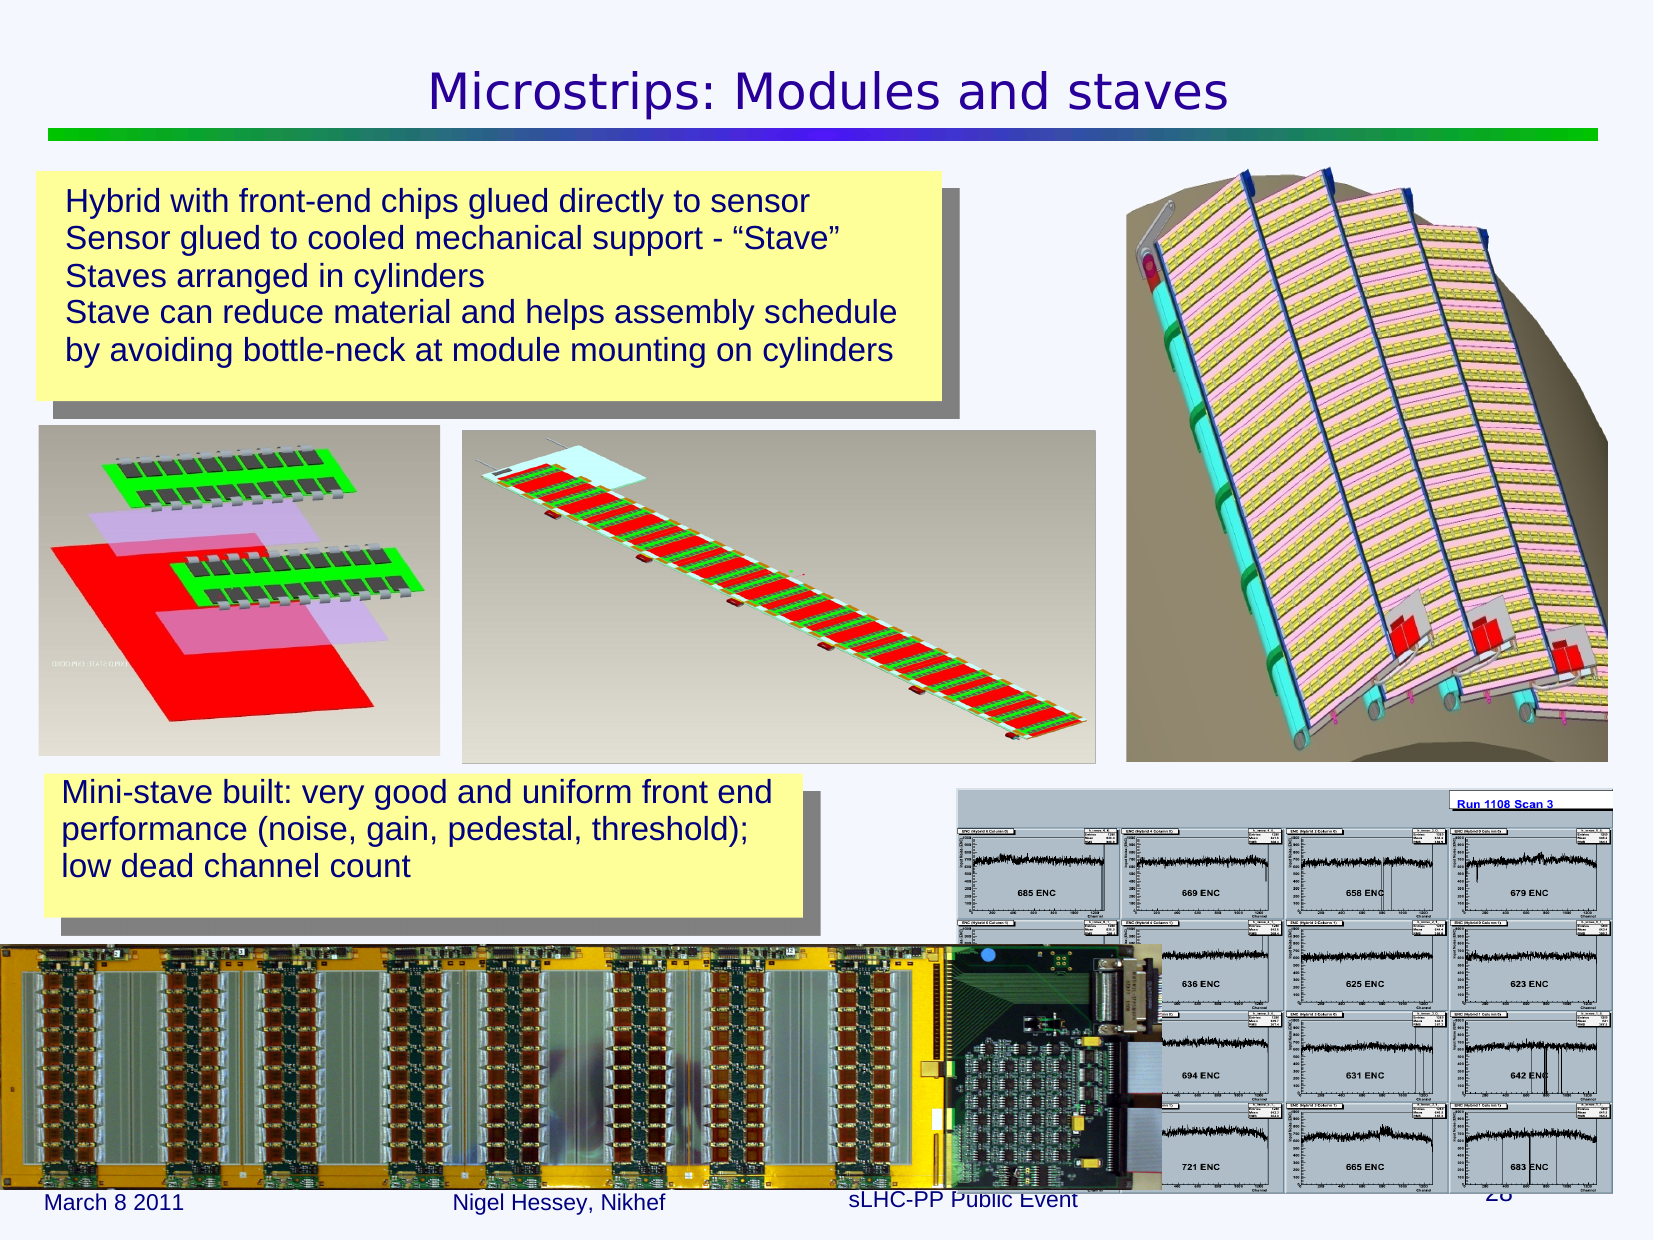

# Microstrips: Modules and staves
Hybrid with front-end chips glued directly to sensor
Sensor glued to cooled mechanical support - “Stave”
Staves arranged in cylinders
Stave can reduce material and helps assembly schedule by avoiding bottle-neck at module mounting on cylinders
Mini-stave built: very good and uniform front end performance (noise, gain, pedestal, threshold); low dead channel count